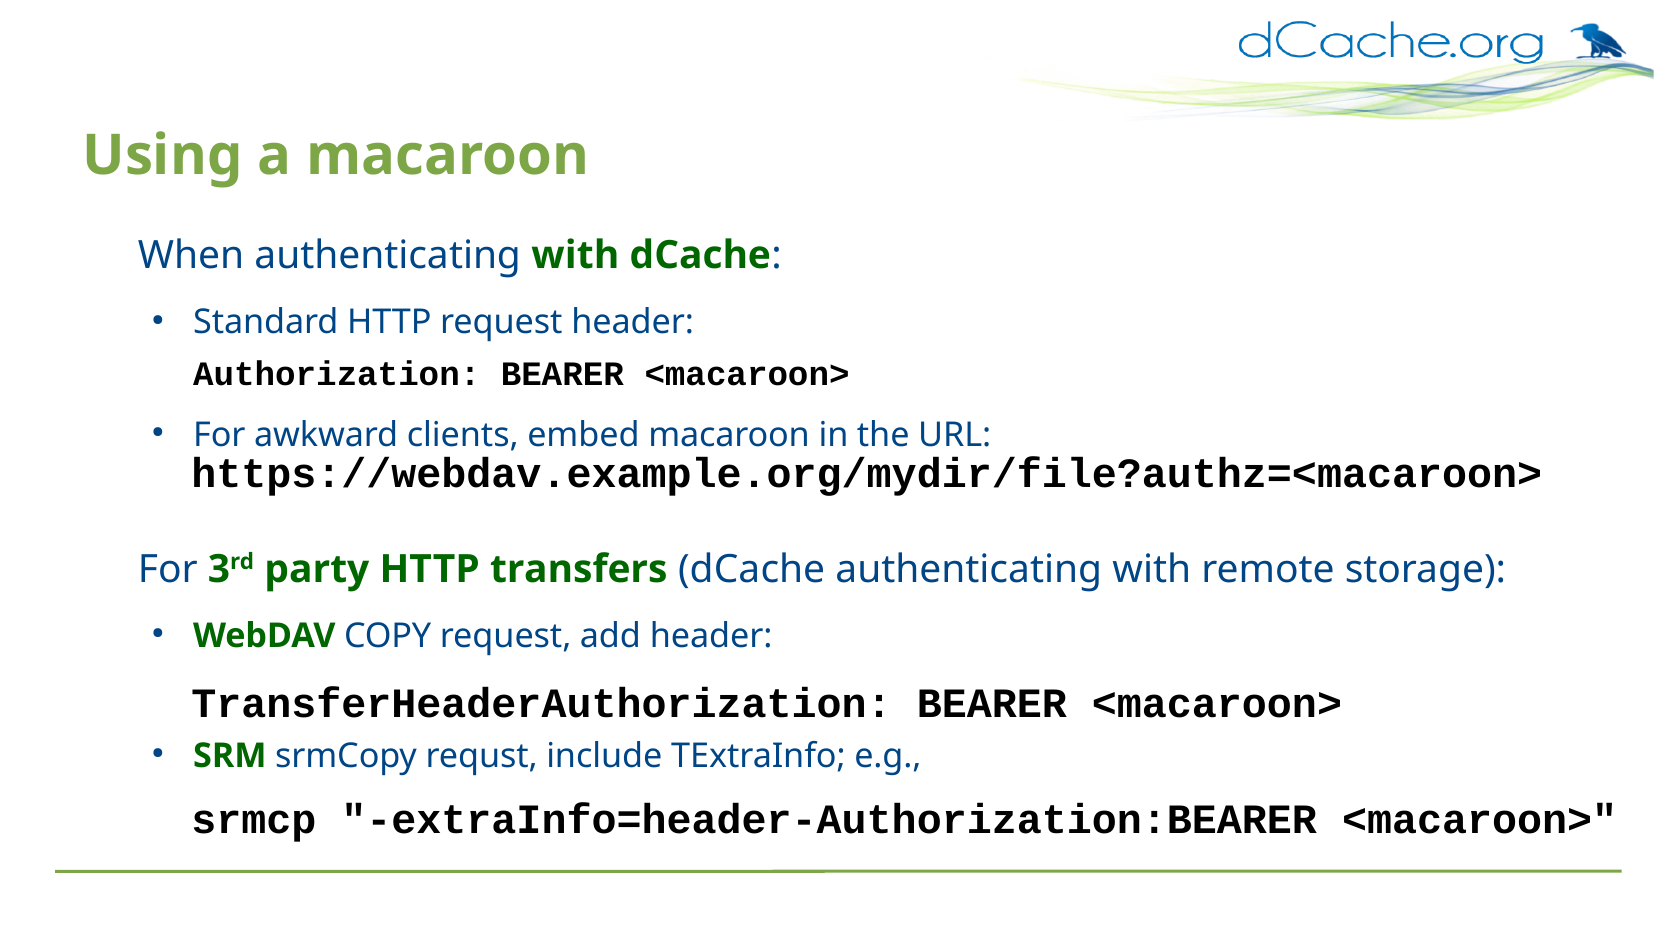

# Using a macaroon
When authenticating with dCache:
Standard HTTP request header:
Authorization: BEARER <macaroon>
For awkward clients, embed macaroon in the URL:
For 3rd party HTTP transfers (dCache authenticating with remote storage):
WebDAV COPY request, add header:
SRM srmCopy requst, include TExtraInfo; e.g.,
https://webdav.example.org/mydir/file?authz=<macaroon>
TransferHeaderAuthorization: BEARER <macaroon>
srmcp "-extraInfo=header-Authorization:BEARER <macaroon>"